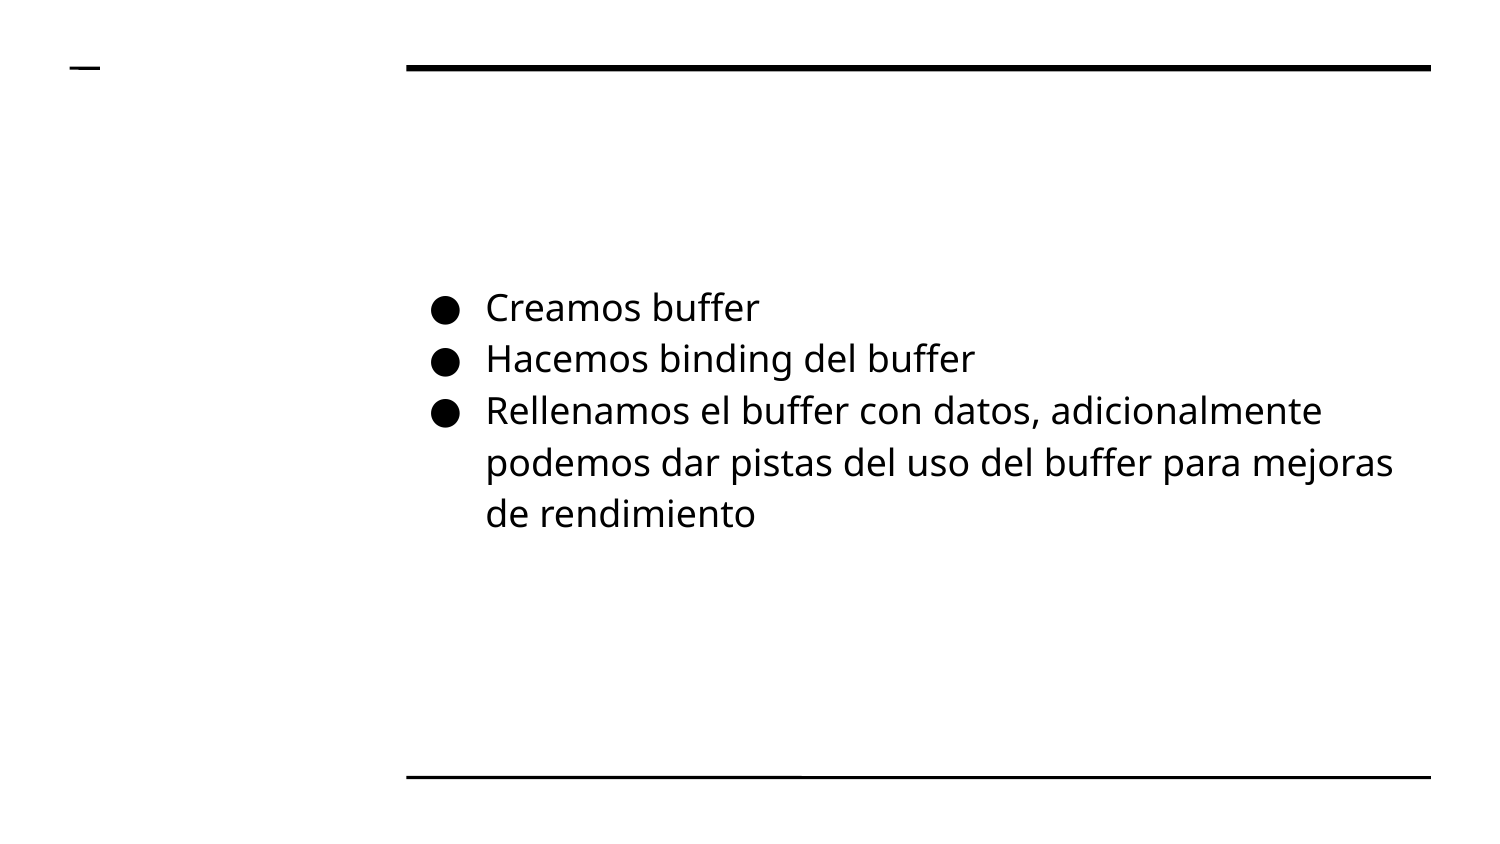

#
Creamos buffer
Hacemos binding del buffer
Rellenamos el buffer con datos, adicionalmente podemos dar pistas del uso del buffer para mejoras de rendimiento